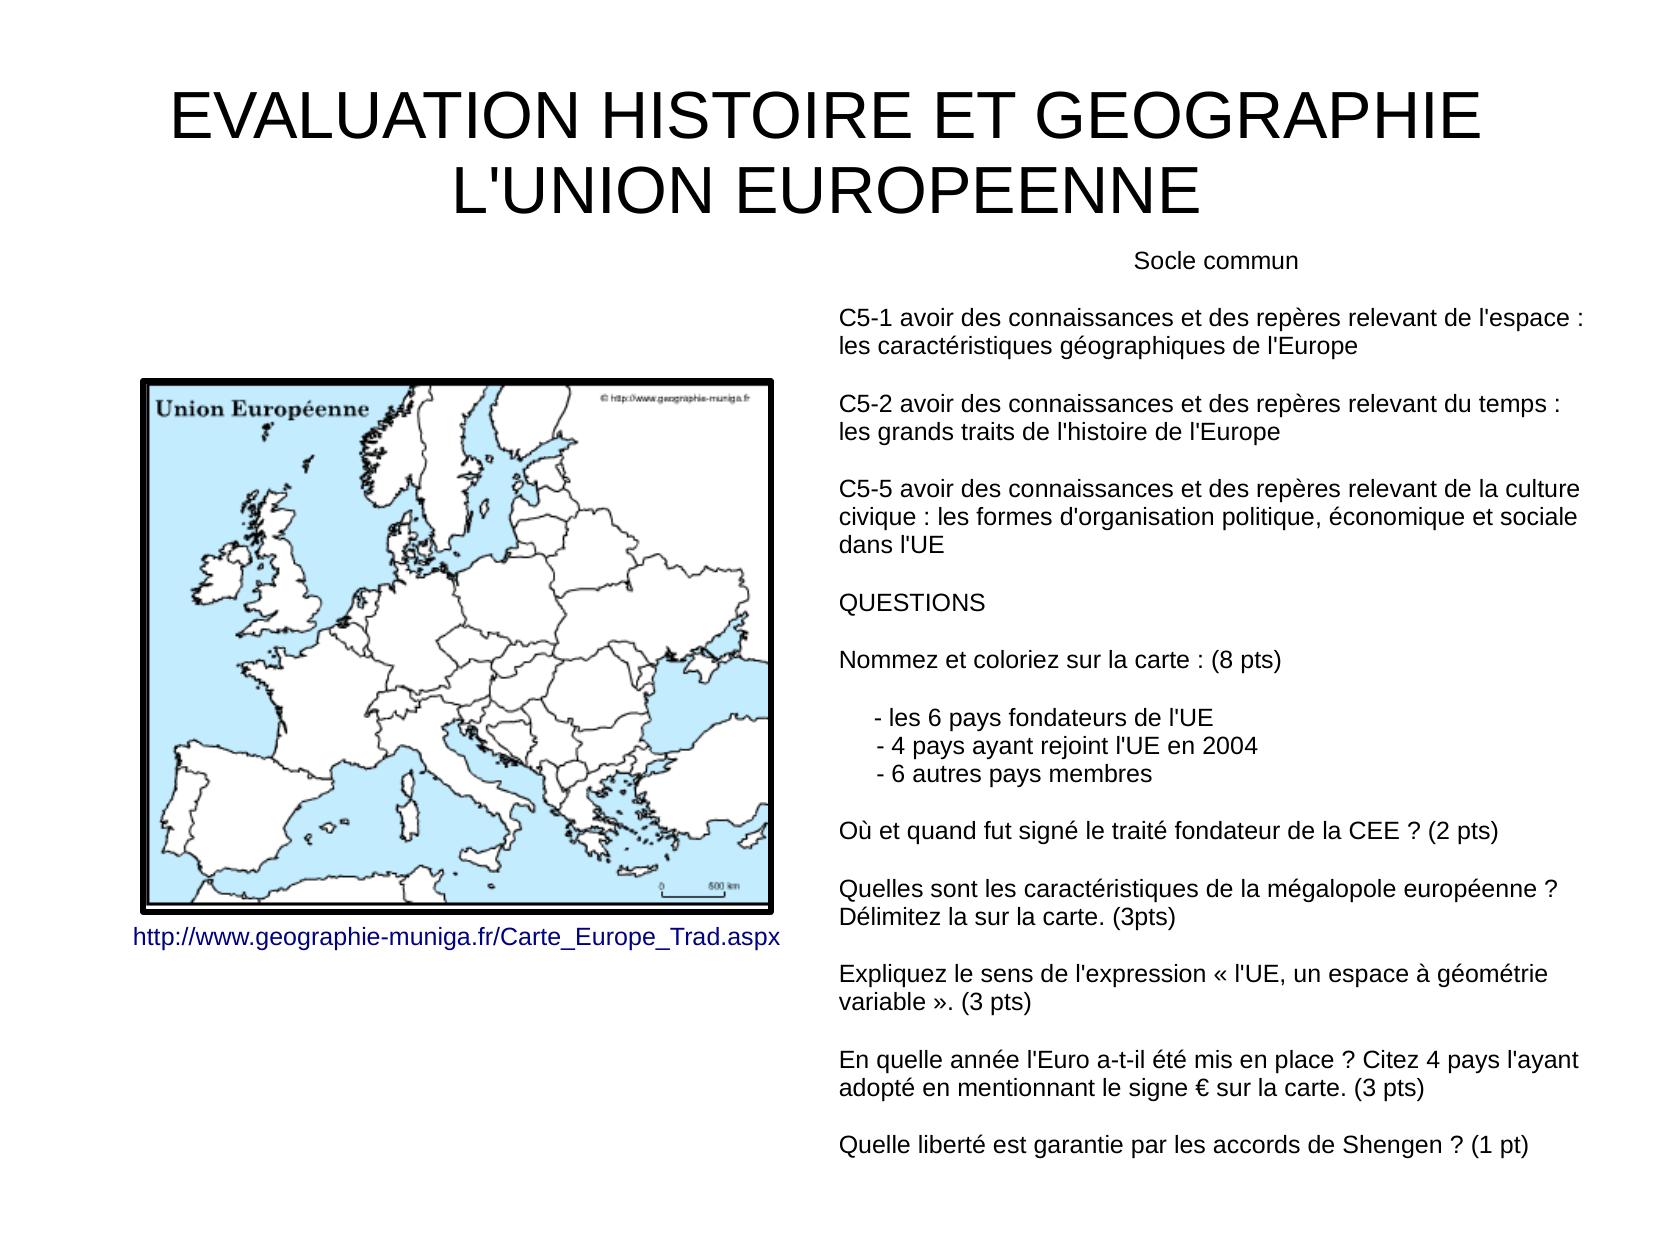

# EVALUATION HISTOIRE ET GEOGRAPHIE L'UNION EUROPEENNE
Socle commun
C5-1 avoir des connaissances et des repères relevant de l'espace : les caractéristiques géographiques de l'Europe
C5-2 avoir des connaissances et des repères relevant du temps : les grands traits de l'histoire de l'Europe
C5-5 avoir des connaissances et des repères relevant de la culture civique : les formes d'organisation politique, économique et sociale dans l'UE
QUESTIONS
Nommez et coloriez sur la carte : (8 pts)
 - les 6 pays fondateurs de l'UE
- 4 pays ayant rejoint l'UE en 2004
- 6 autres pays membres
Où et quand fut signé le traité fondateur de la CEE ? (2 pts)
Quelles sont les caractéristiques de la mégalopole européenne ? Délimitez la sur la carte. (3pts)
Expliquez le sens de l'expression « l'UE, un espace à géométrie variable ». (3 pts)
En quelle année l'Euro a-t-il été mis en place ? Citez 4 pays l'ayant adopté en mentionnant le signe € sur la carte. (3 pts)
Quelle liberté est garantie par les accords de Shengen ? (1 pt)
http://www.geographie-muniga.fr/Carte_Europe_Trad.aspx